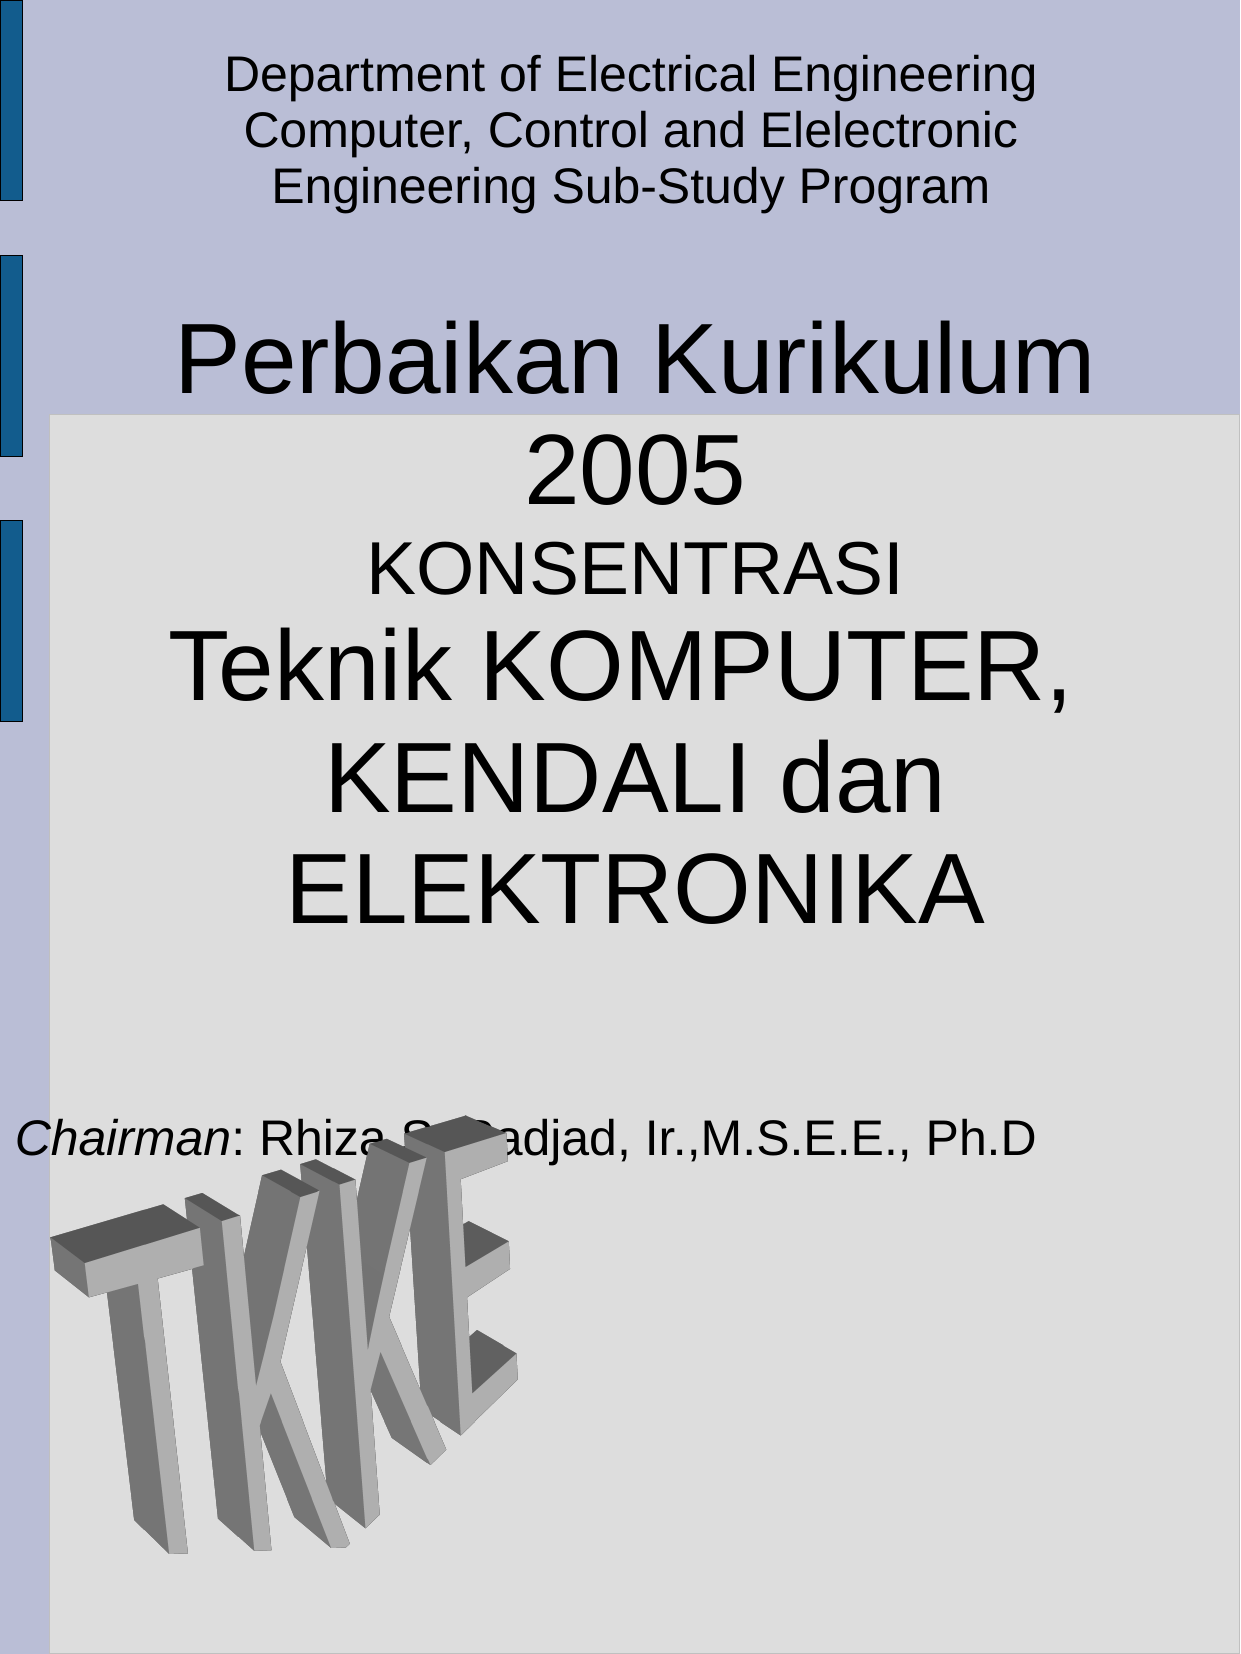

Department of Electrical Engineering
Computer, Control and Elelectronic Engineering Sub-Study Program
Perbaikan Kurikulum 2005
KONSENTRASI
Teknik KOMPUTER,
KENDALI dan ELEKTRONIKA
Chairman: Rhiza S. Sadjad, Ir.,M.S.E.E., Ph.D
TKKE